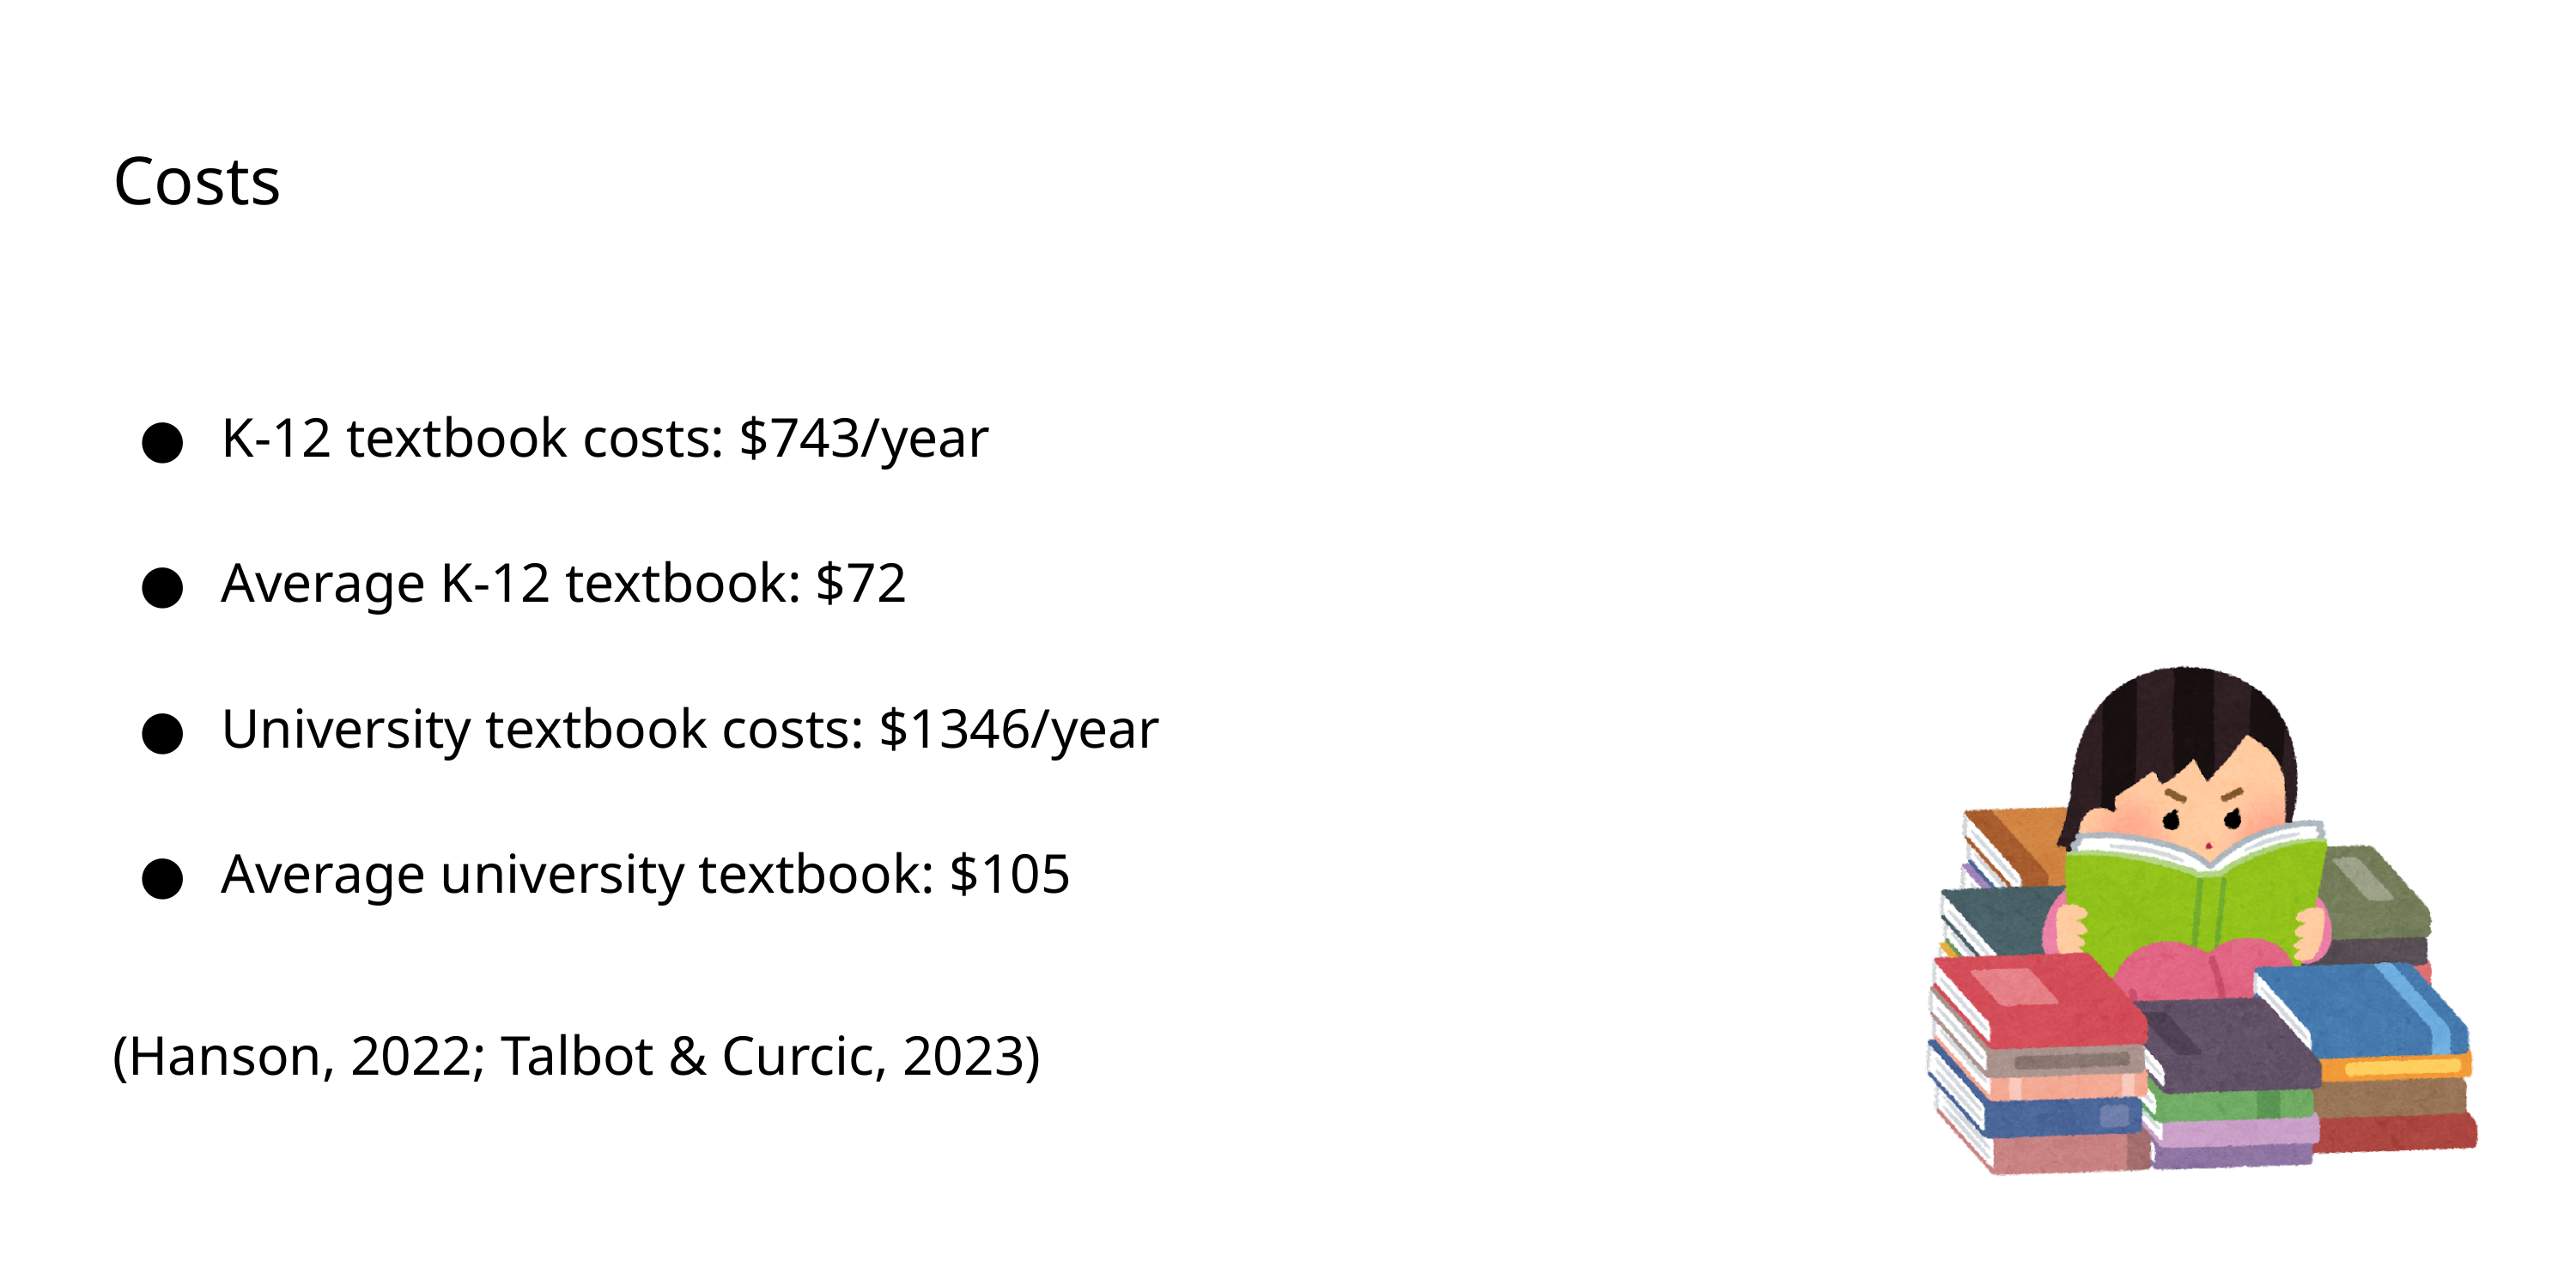

# Costs
K-12 textbook costs: $743/year
Average K-12 textbook: $72
University textbook costs: $1346/year
Average university textbook: $105
(Hanson, 2022; Talbot & Curcic, 2023)